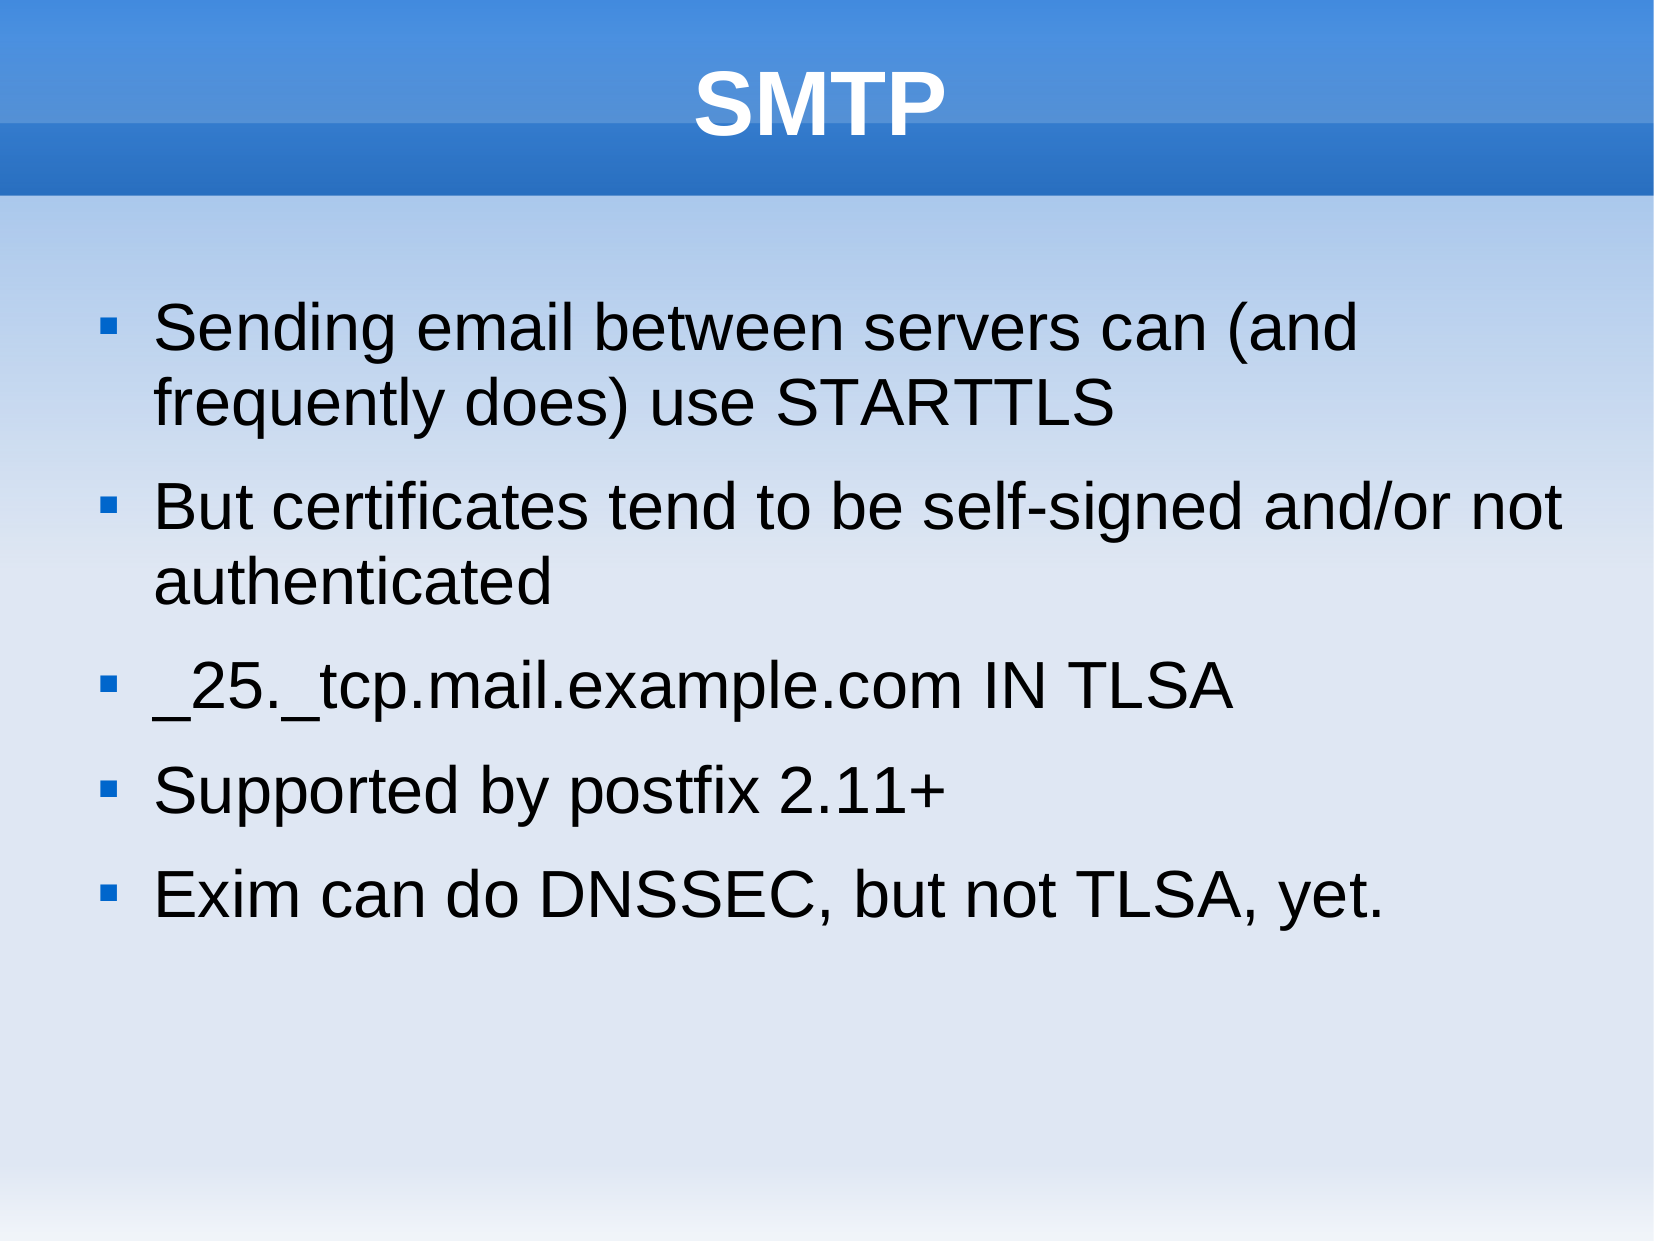

# SMTP
Sending email between servers can (and frequently does) use STARTTLS
But certificates tend to be self-signed and/or not authenticated
_25._tcp.mail.example.com IN TLSA
Supported by postfix 2.11+
Exim can do DNSSEC, but not TLSA, yet.